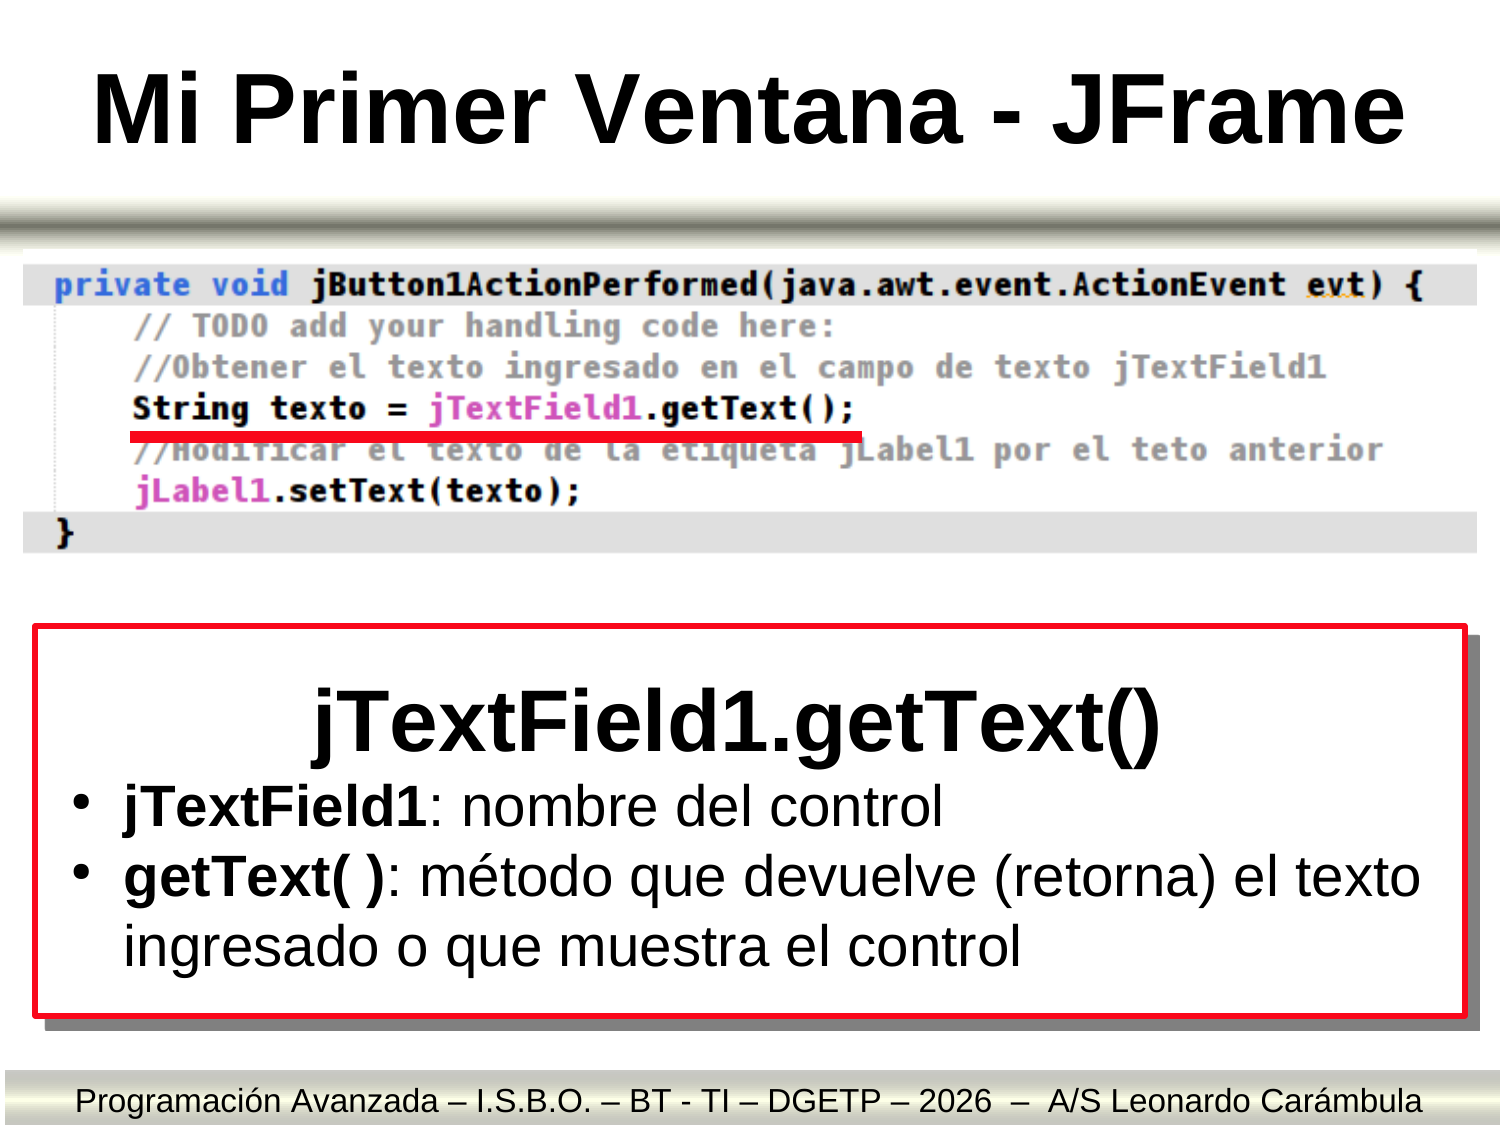

# Mi Primer Ventana - JFrame
jTextField1.getText()
jTextField1: nombre del control
getText( ): método que devuelve (retorna) el texto
ingresado o que muestra el control